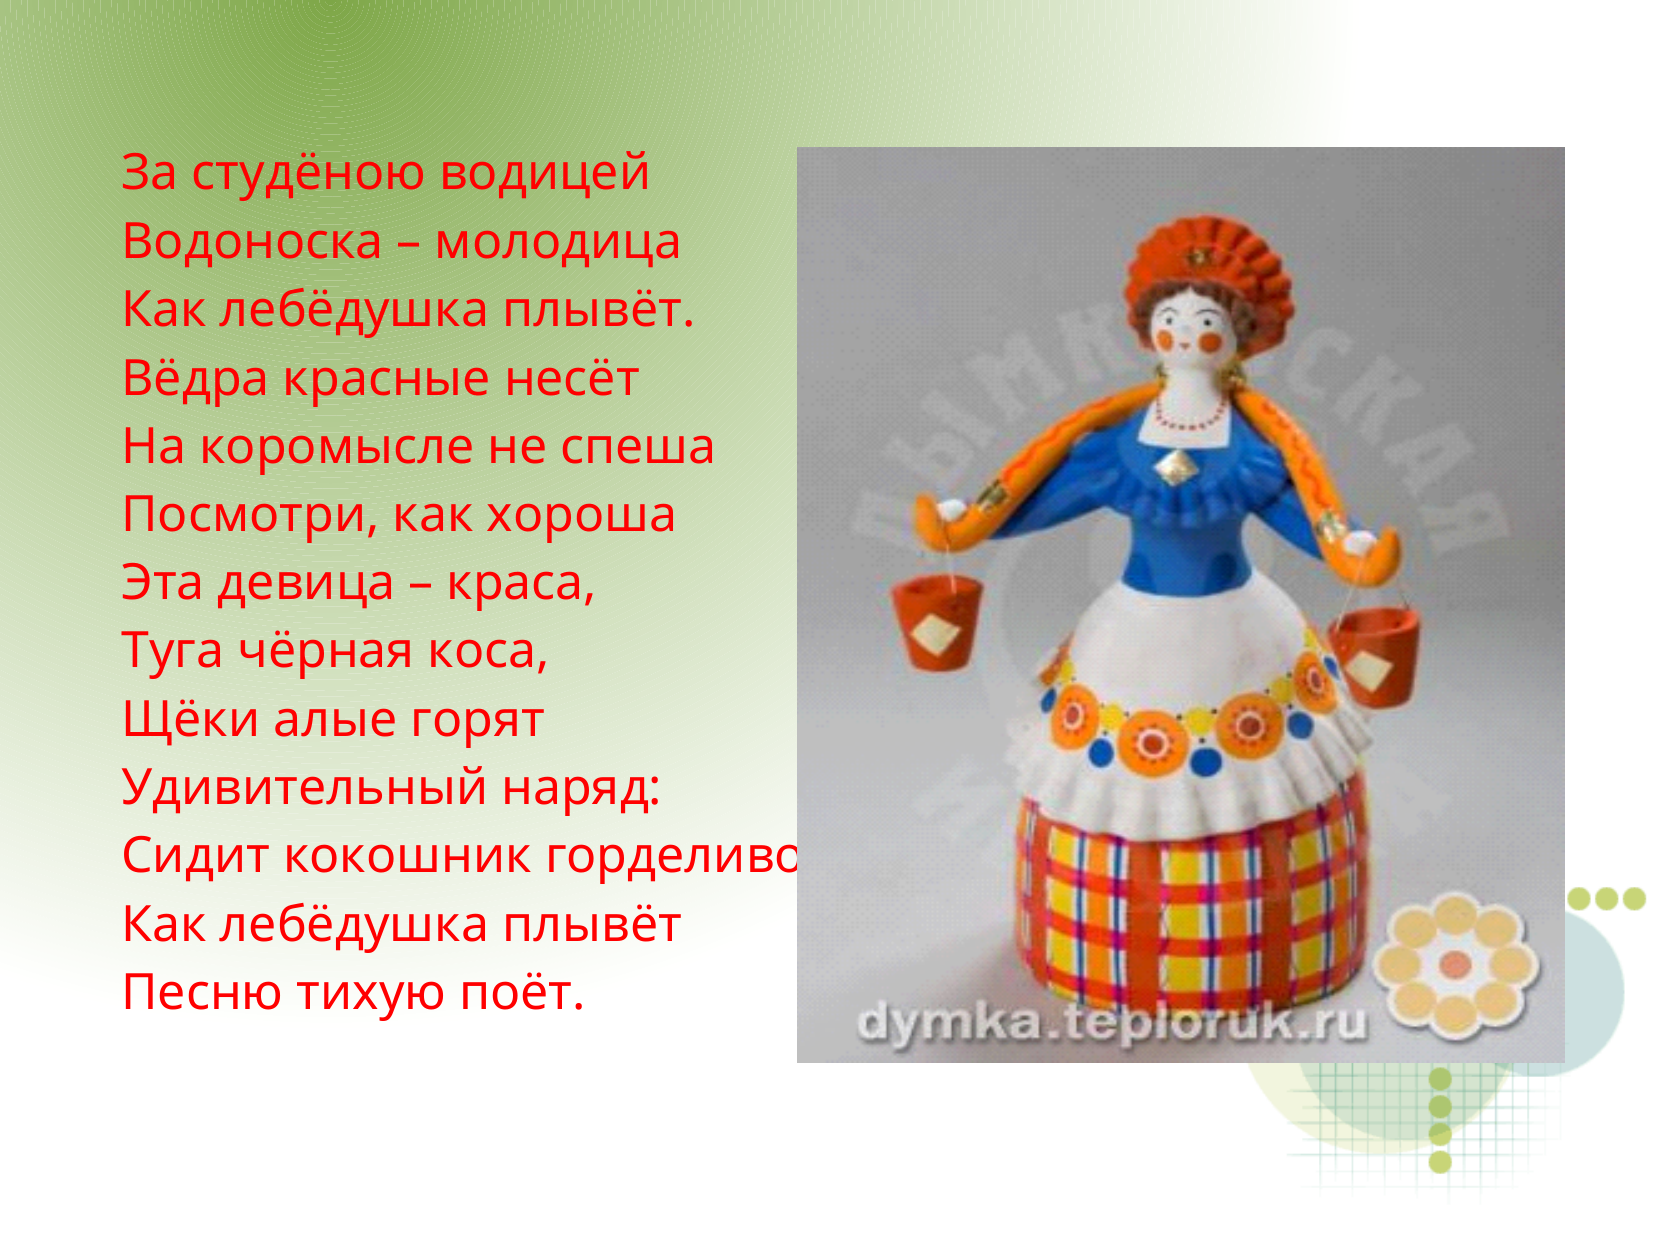

# За студёною водицей Водоноска – молодица Как лебёдушка плывёт. Вёдра красные несёт На коромысле не спеша Посмотри, как хороша Эта девица – краса, Туга чёрная коса, Щёки алые горят Удивительный наряд: Сидит кокошник горделиво, Как лебёдушка плывёт Песню тихую поёт.